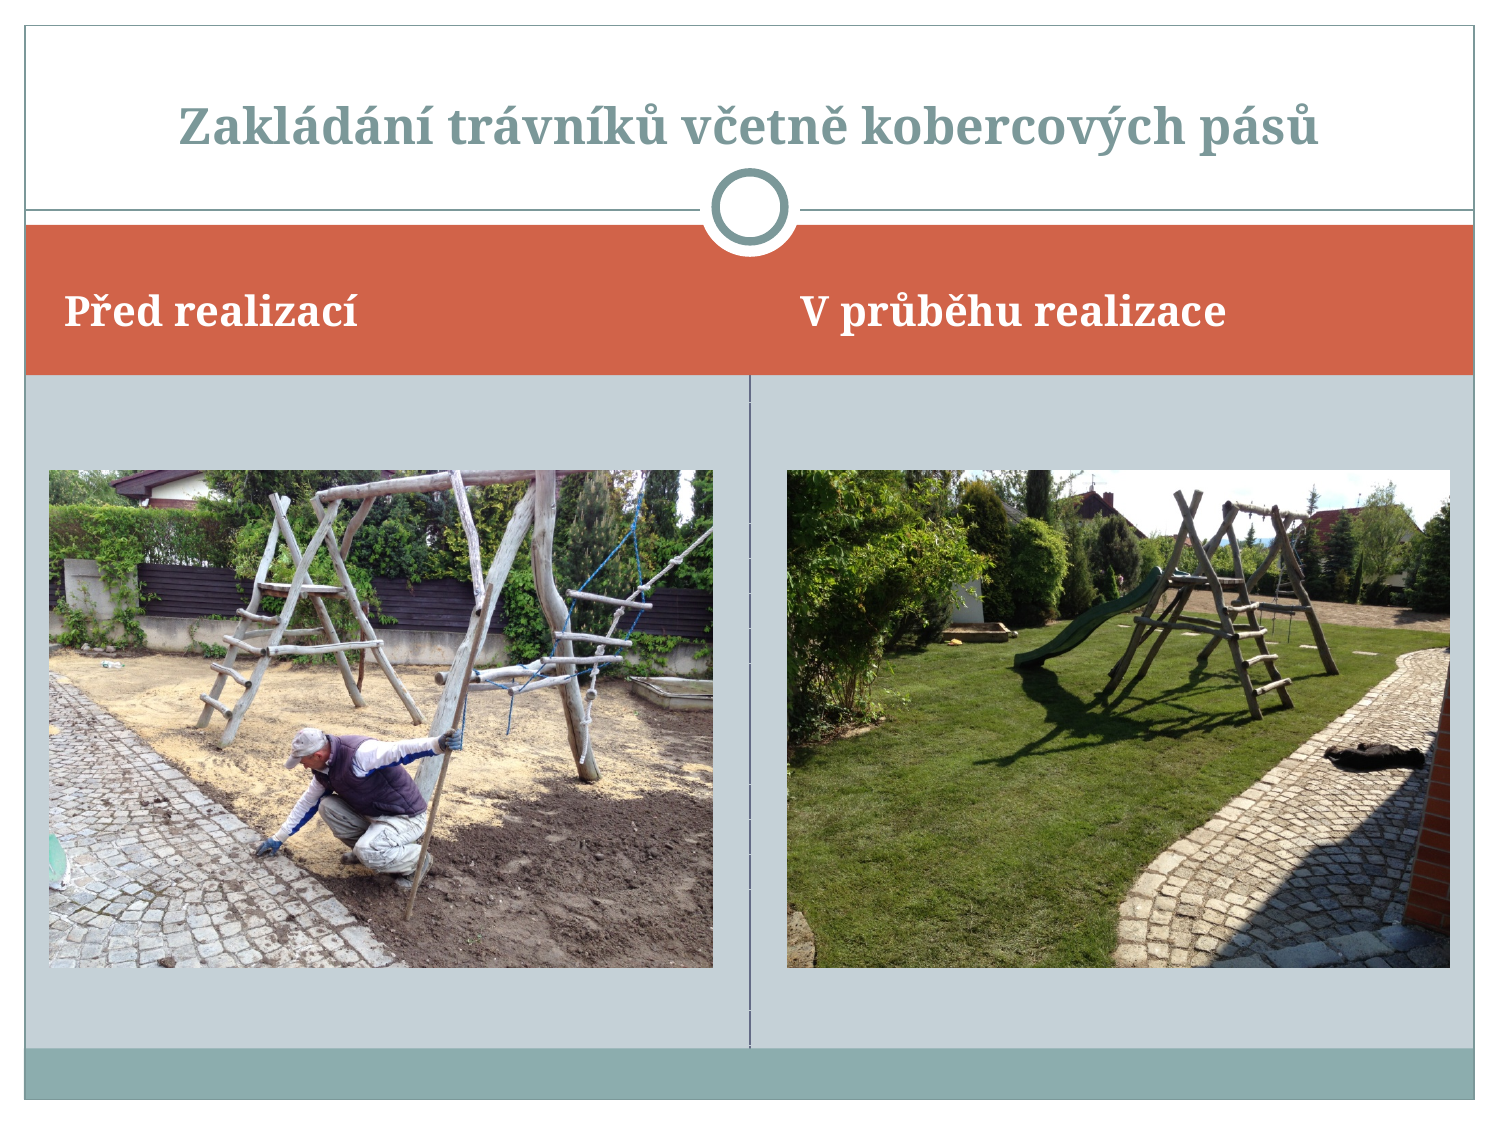

Zakládání trávníků včetně kobercových pásů
V průběhu realizace
# Před realizací